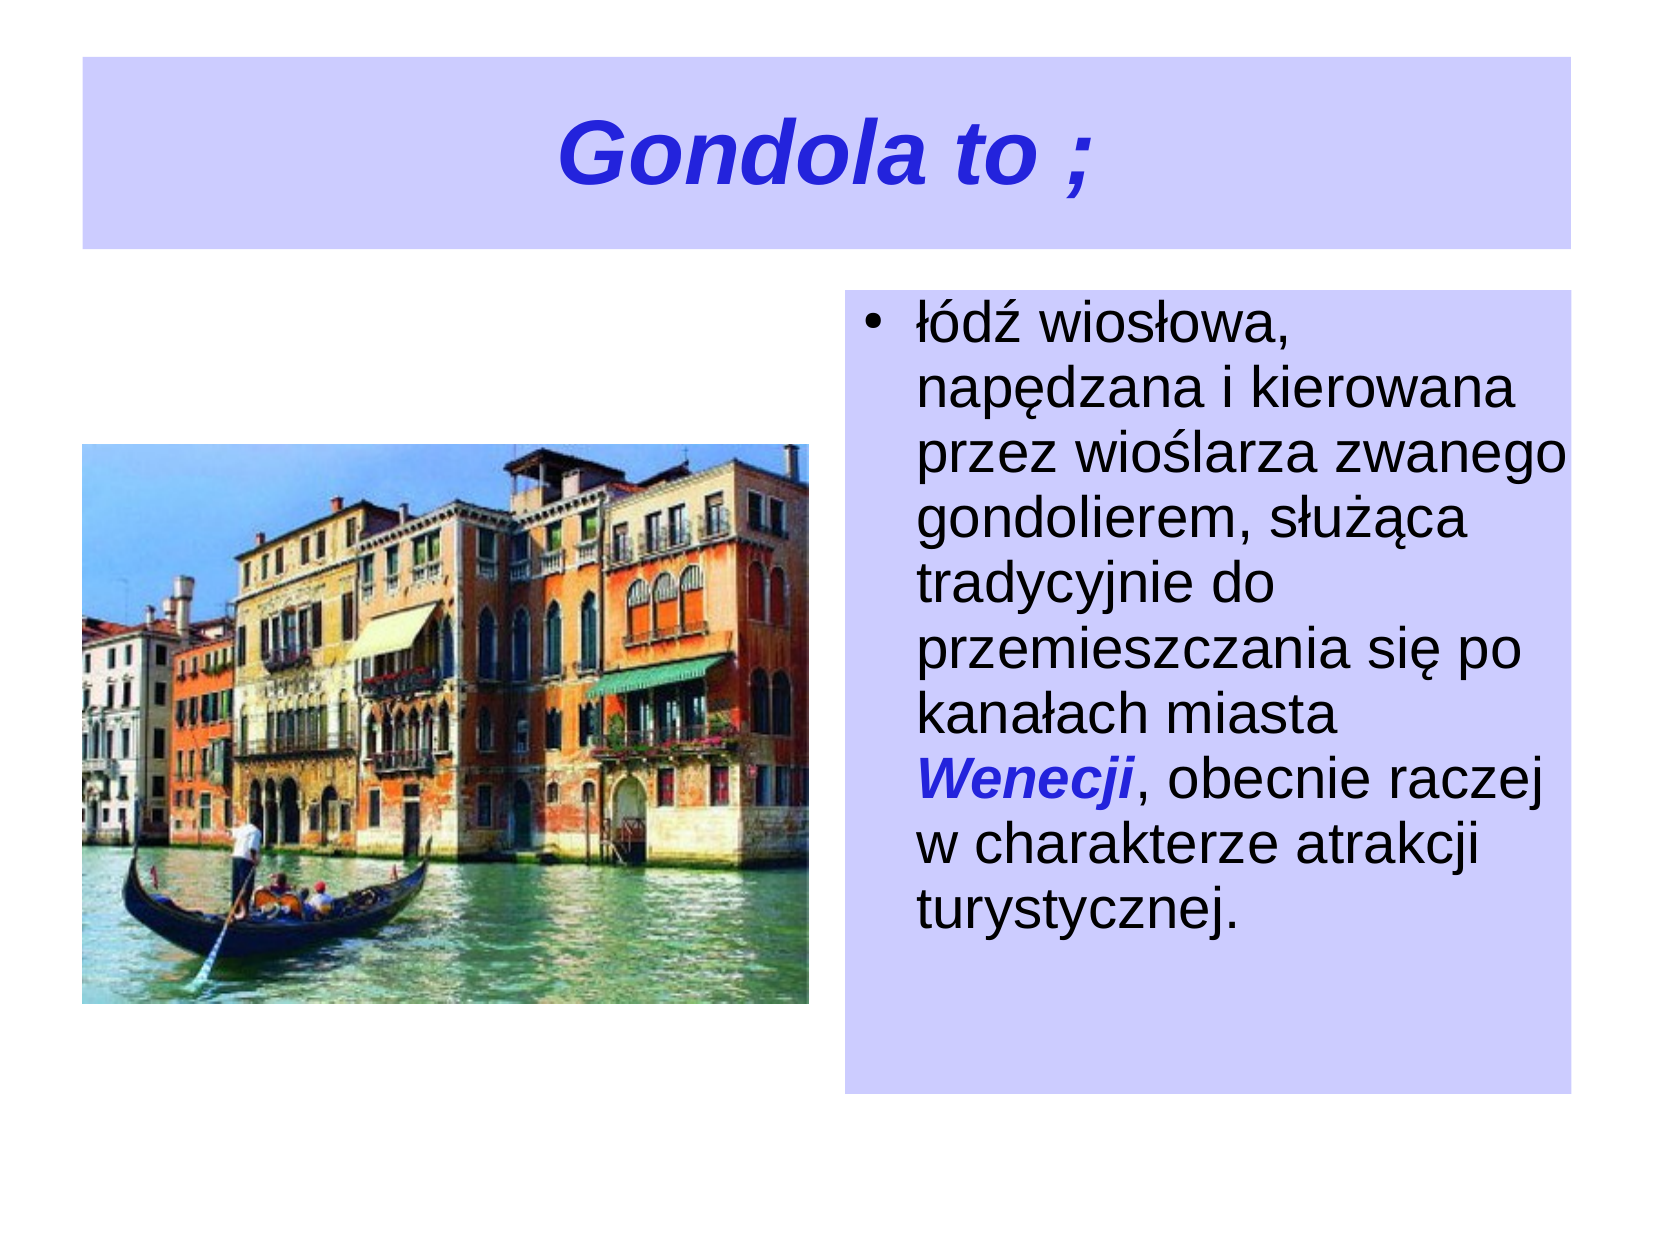

# Gondola to ;
łódź wiosłowa, napędzana i kierowana przez wioślarza zwanego gondolierem, służąca tradycyjnie do przemieszczania się po kanałach miasta Wenecji, obecnie raczej w charakterze atrakcji turystycznej.